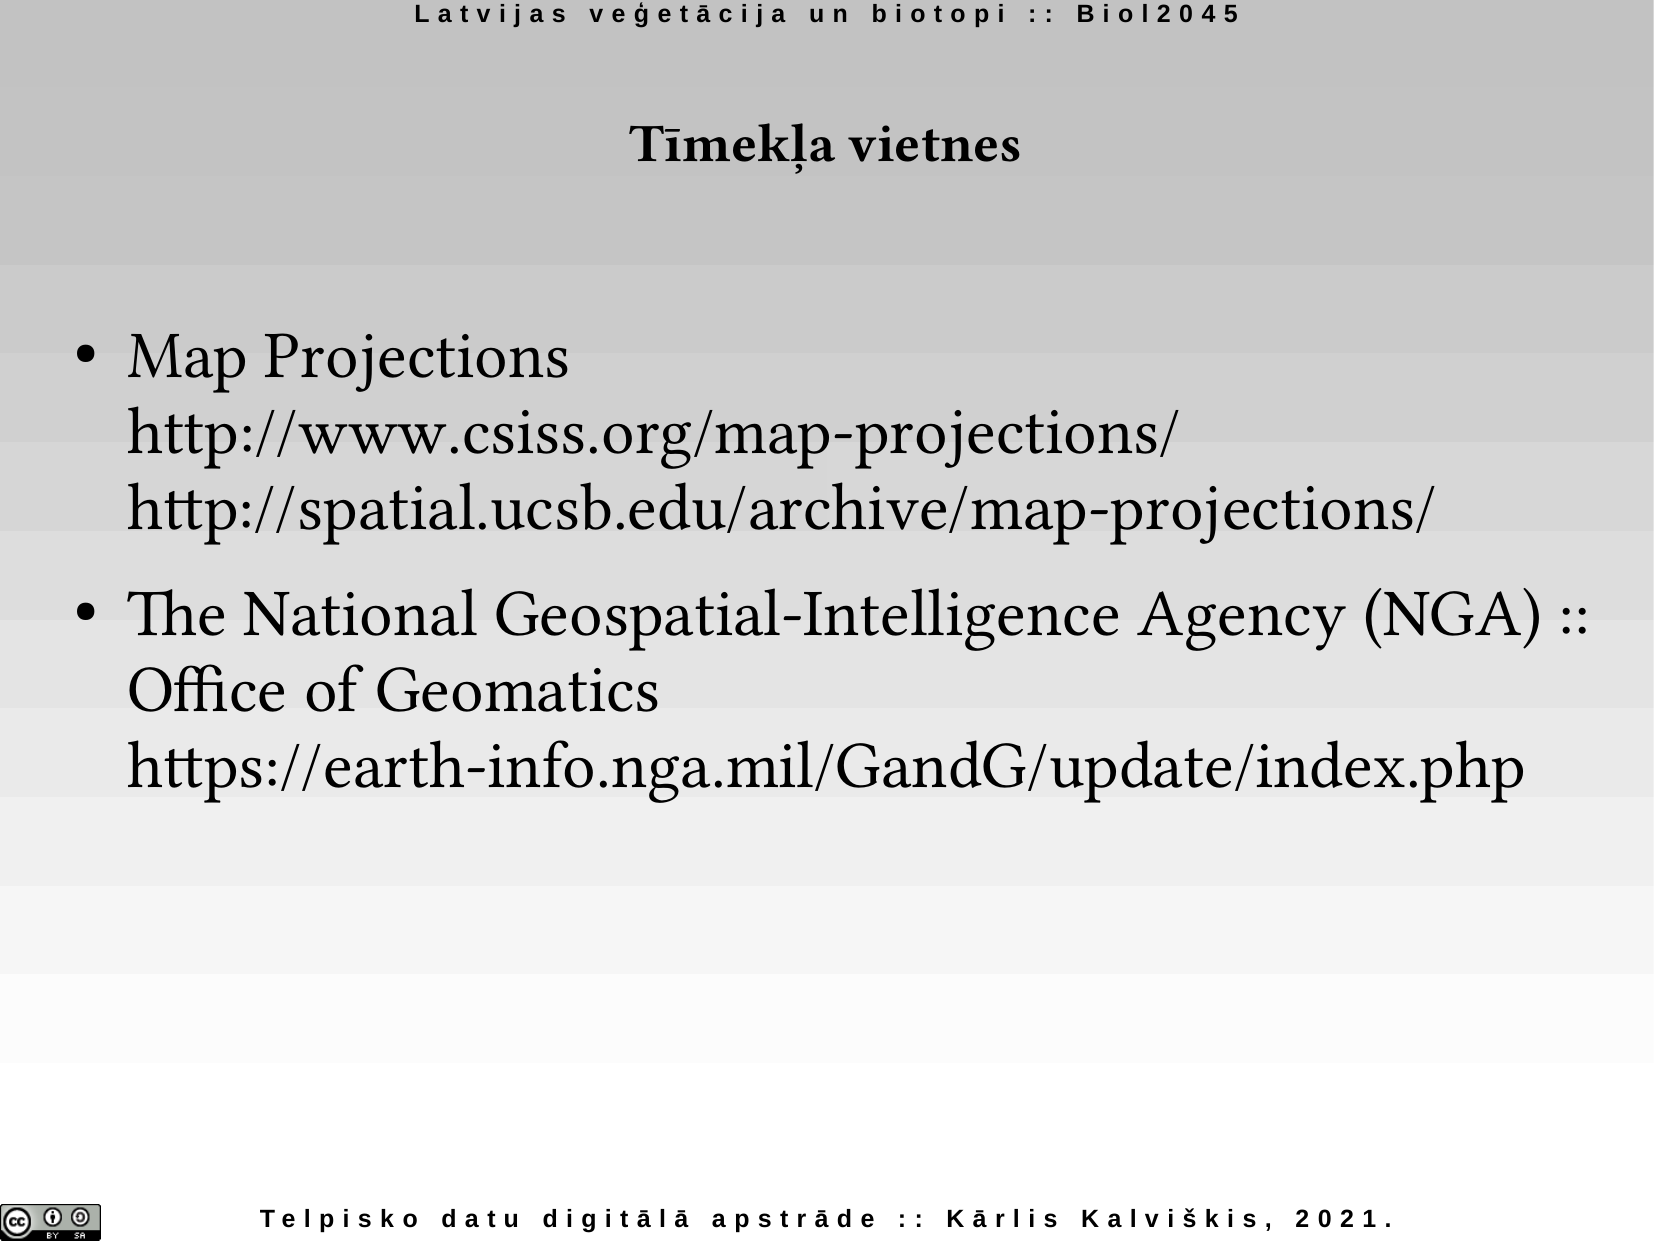

# Tīmekļa vietnes
Map Projections
http://www.csiss.org/map-projections/
http://spatial.ucsb.edu/archive/map-projections/
The National Geospatial-Intelligence Agency (NGA) :: Office of Geomatics
https://earth-info.nga.mil/GandG/update/index.php